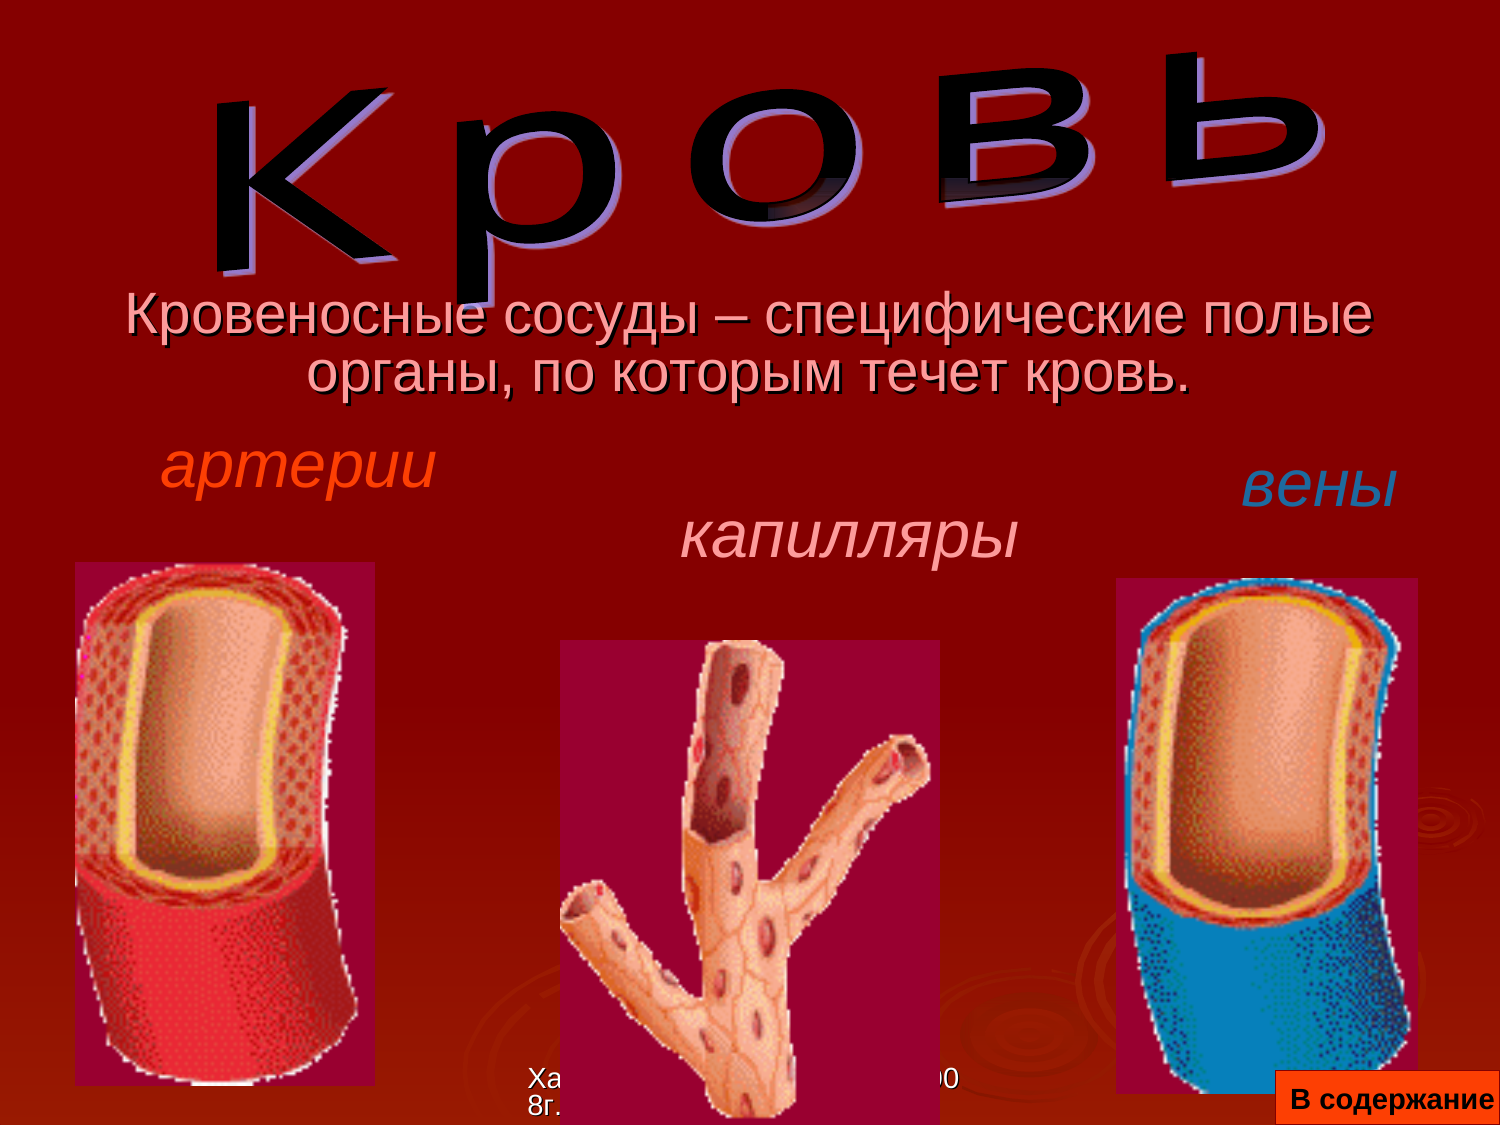

Кровь
# Кровеносные сосуды – специфические полые органы, по которым течет кровь.
артерии
вены
капилляры
Ханеева Н.П., Мусина Н.А., 2008г.
В содержание